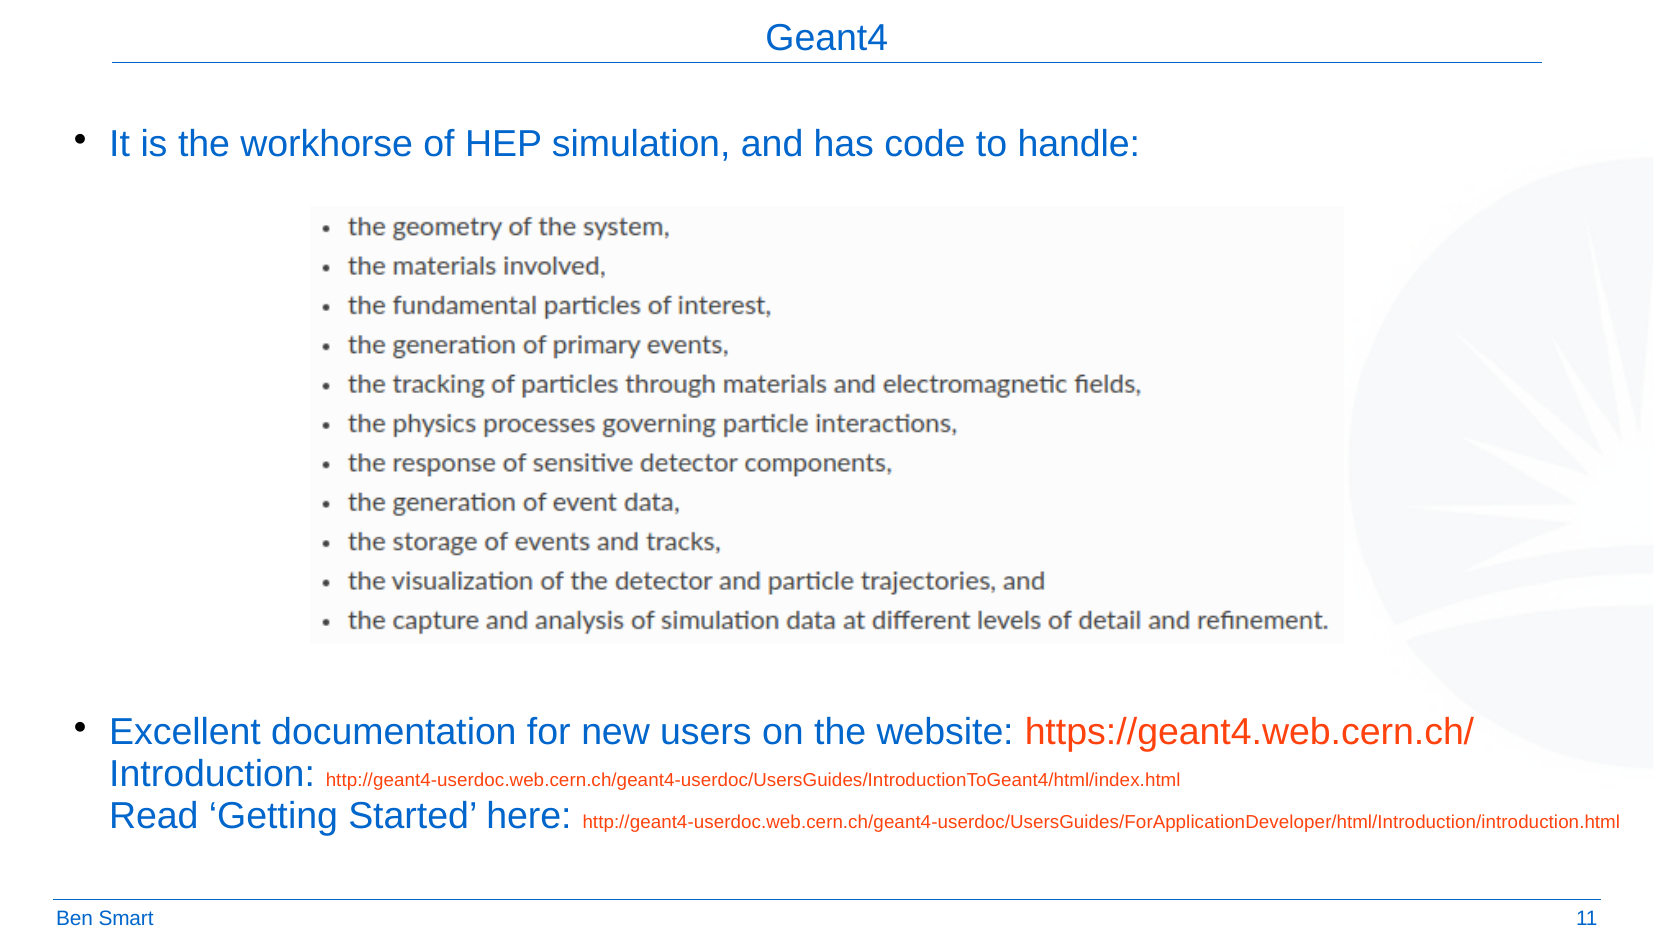

Geant4
It is the workhorse of HEP simulation, and has code to handle:
Excellent documentation for new users on the website: https://geant4.web.cern.ch/
Introduction: http://geant4-userdoc.web.cern.ch/geant4-userdoc/UsersGuides/IntroductionToGeant4/html/index.html
Read ‘Getting Started’ here: http://geant4-userdoc.web.cern.ch/geant4-userdoc/UsersGuides/ForApplicationDeveloper/html/Introduction/introduction.html
Ben Smart